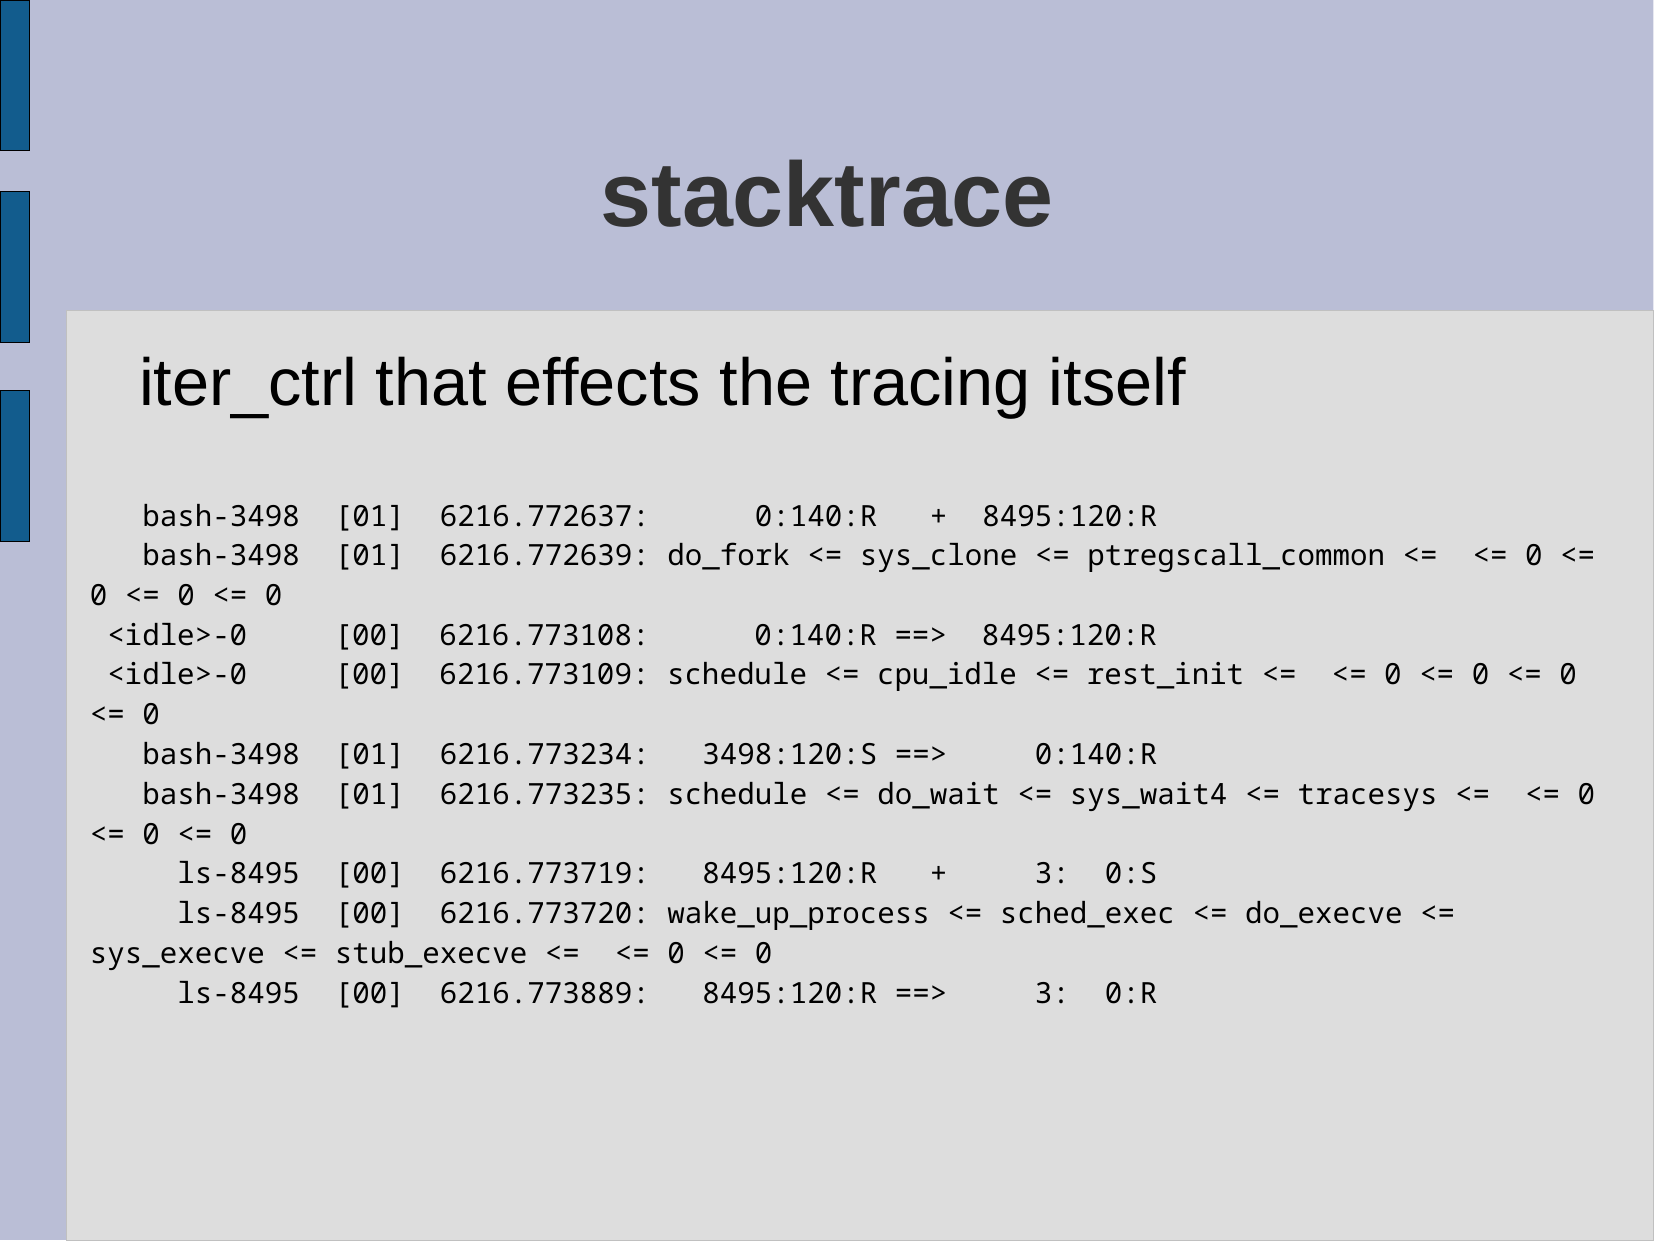

# stacktrace
iter_ctrl that effects the tracing itself
 bash-3498 [01] 6216.772637: 0:140:R + 8495:120:R
 bash-3498 [01] 6216.772639: do_fork <= sys_clone <= ptregscall_common <= <= 0 <= 0 <= 0 <= 0
 <idle>-0 [00] 6216.773108: 0:140:R ==> 8495:120:R
 <idle>-0 [00] 6216.773109: schedule <= cpu_idle <= rest_init <= <= 0 <= 0 <= 0 <= 0
 bash-3498 [01] 6216.773234: 3498:120:S ==> 0:140:R
 bash-3498 [01] 6216.773235: schedule <= do_wait <= sys_wait4 <= tracesys <= <= 0 <= 0 <= 0
 ls-8495 [00] 6216.773719: 8495:120:R + 3: 0:S
 ls-8495 [00] 6216.773720: wake_up_process <= sched_exec <= do_execve <= sys_execve <= stub_execve <= <= 0 <= 0
 ls-8495 [00] 6216.773889: 8495:120:R ==> 3: 0:R